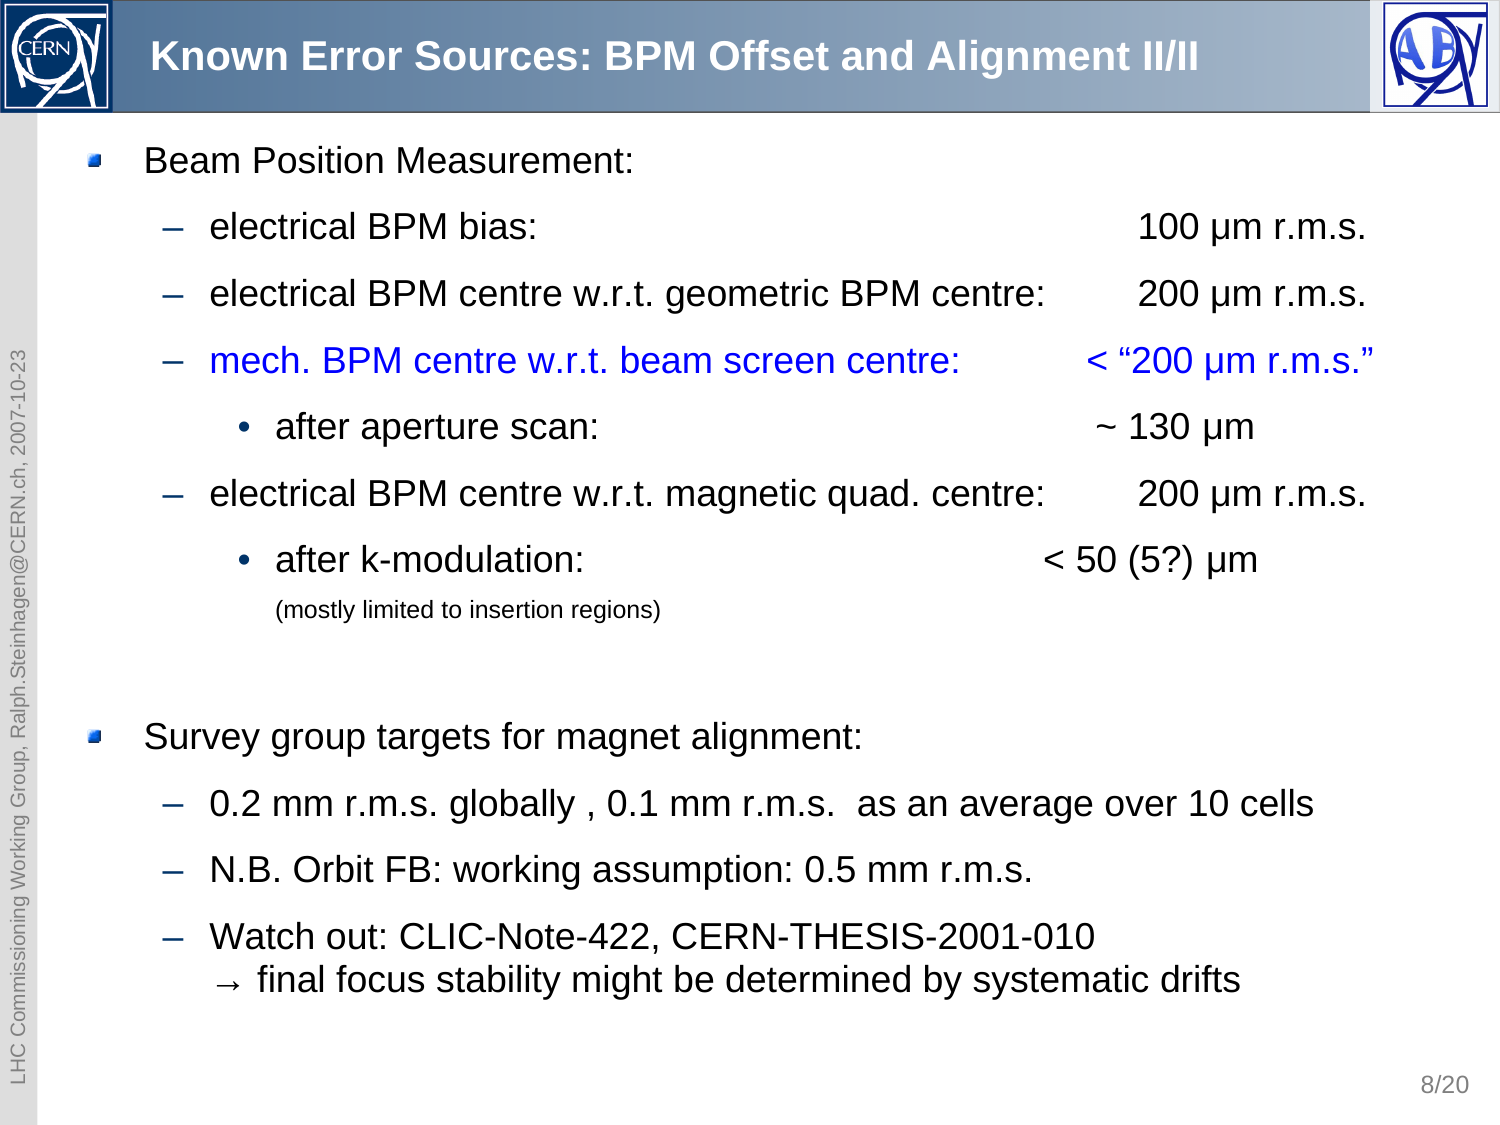

# Known Error Sources: BPM Offset and Alignment II/II
Beam Position Measurement:
electrical BPM bias: 				100 μm r.m.s.
electrical BPM centre w.r.t. geometric BPM centre: 	200 μm r.m.s.
mech. BPM centre w.r.t. beam screen centre: < “200 μm r.m.s.”
after aperture scan:	 ~ 130 μm
electrical BPM centre w.r.t. magnetic quad. centre: 	200 μm r.m.s.
after k-modulation:	 < 50 (5?) μm	 (mostly limited to insertion regions)
Survey group targets for magnet alignment:
0.2 mm r.m.s. globally , 0.1 mm r.m.s. as an average over 10 cells
N.B. Orbit FB: working assumption: 0.5 mm r.m.s.
Watch out: CLIC-Note-422, CERN-THESIS-2001-010 			→ final focus stability might be determined by systematic drifts